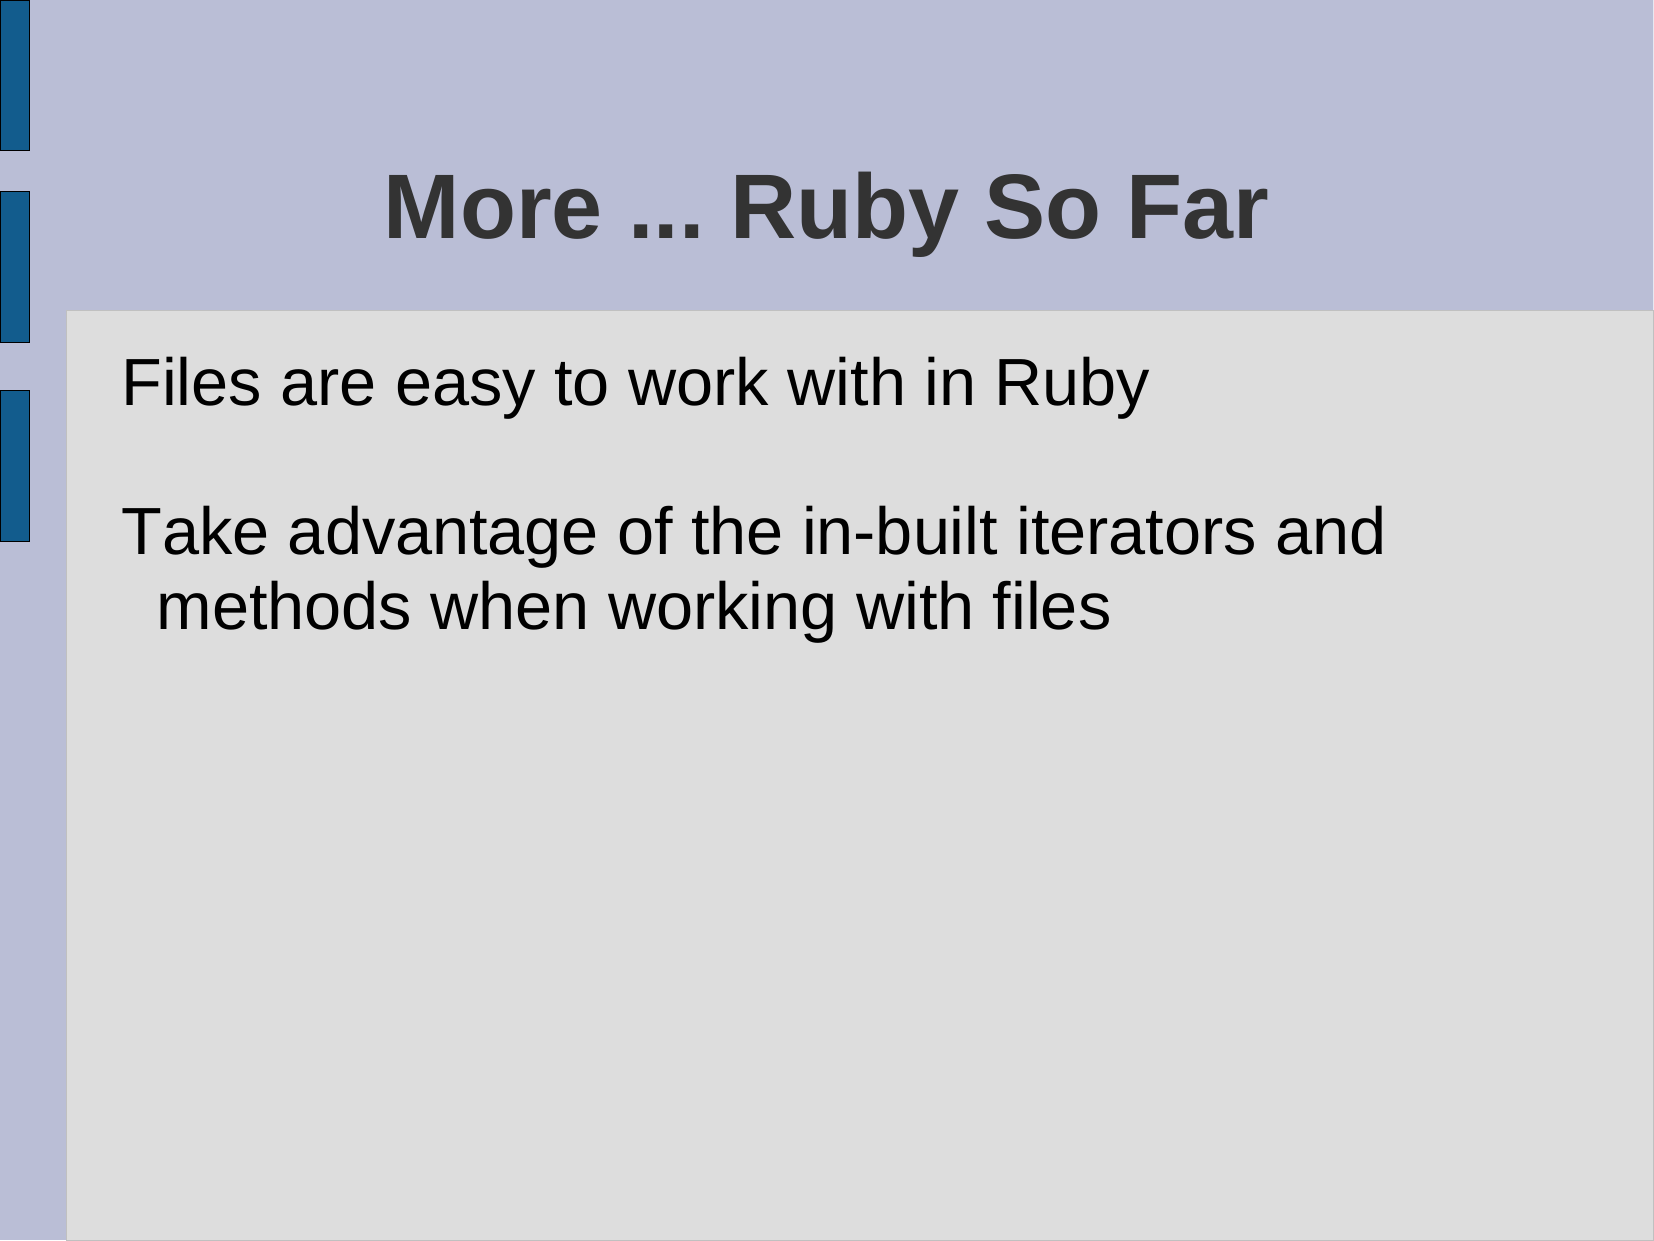

# More ... Ruby So Far
Files are easy to work with in Ruby
Take advantage of the in-built iterators and methods when working with files